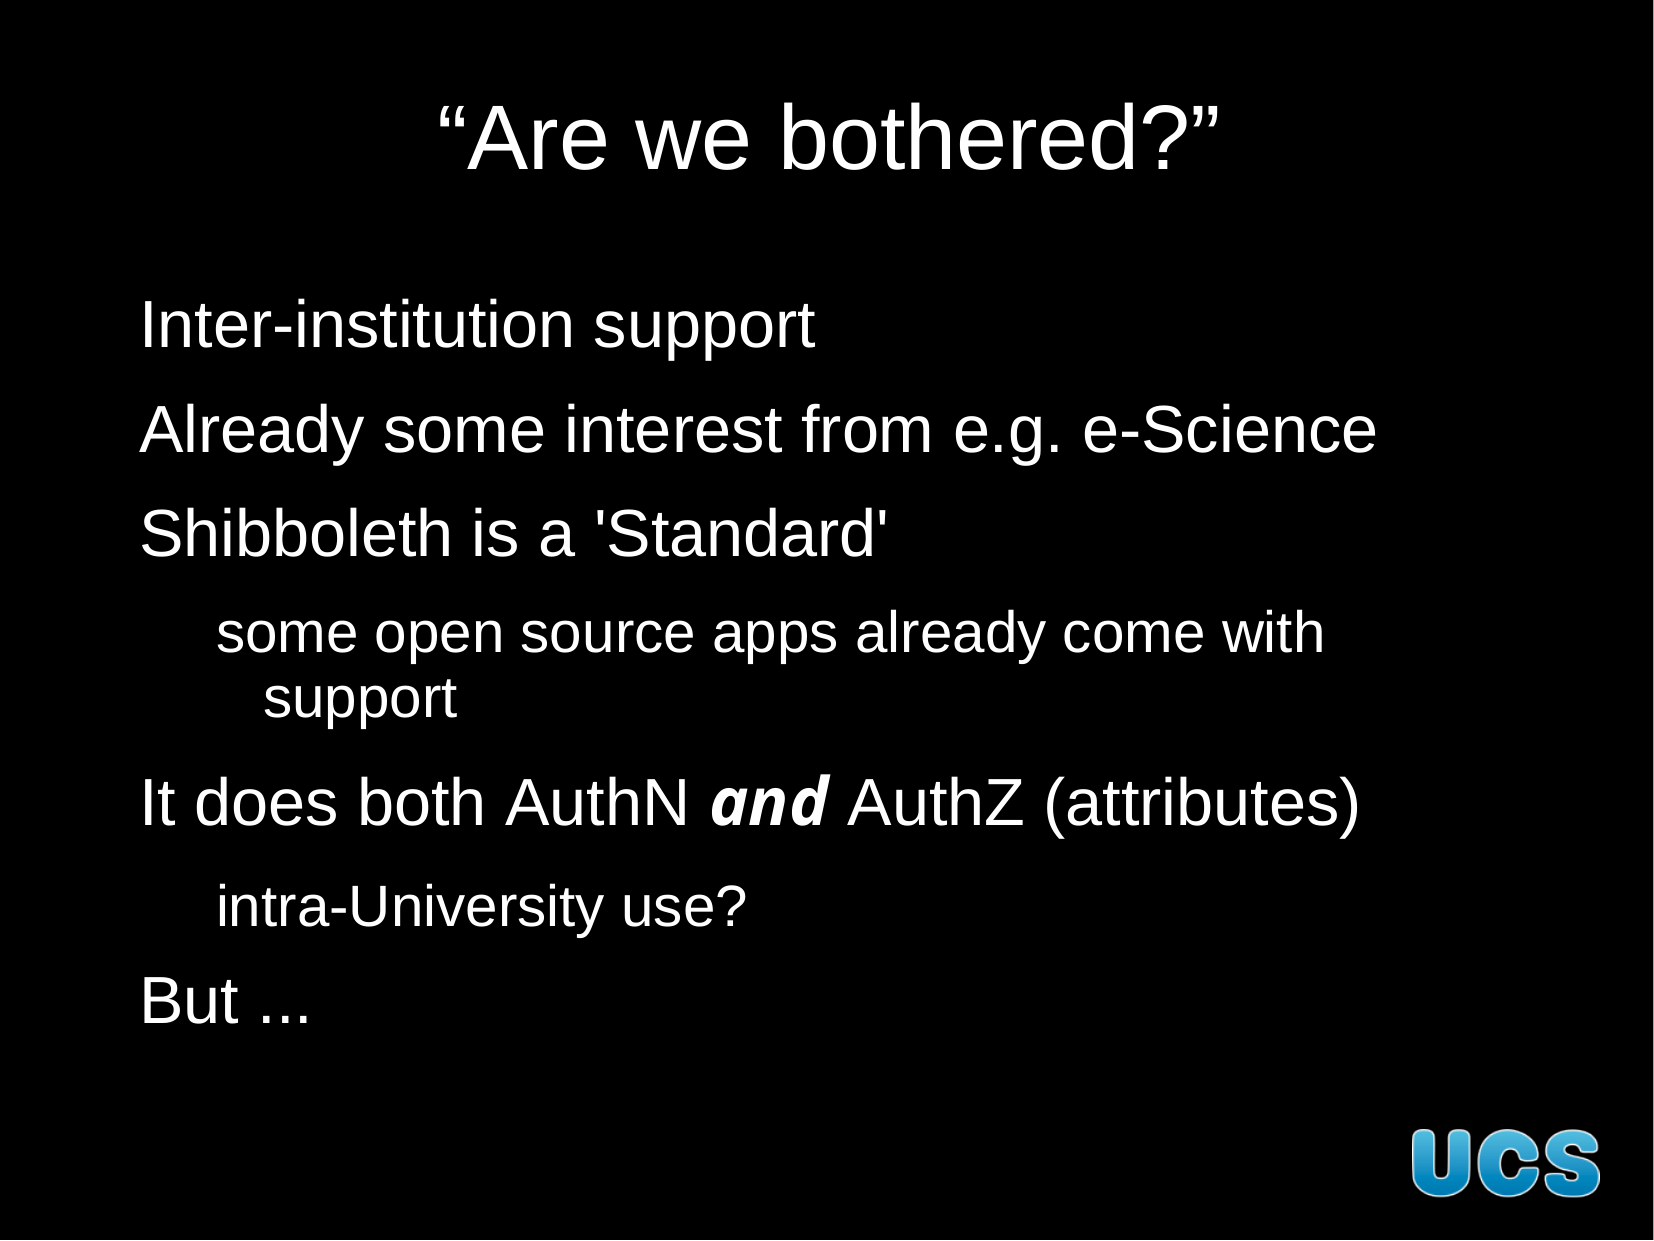

# “Are we bothered?”
Inter-institution support
Already some interest from e.g. e-Science
Shibboleth is a 'Standard'
some open source apps already come with support
It does both AuthN and AuthZ (attributes)
intra-University use?
But ...